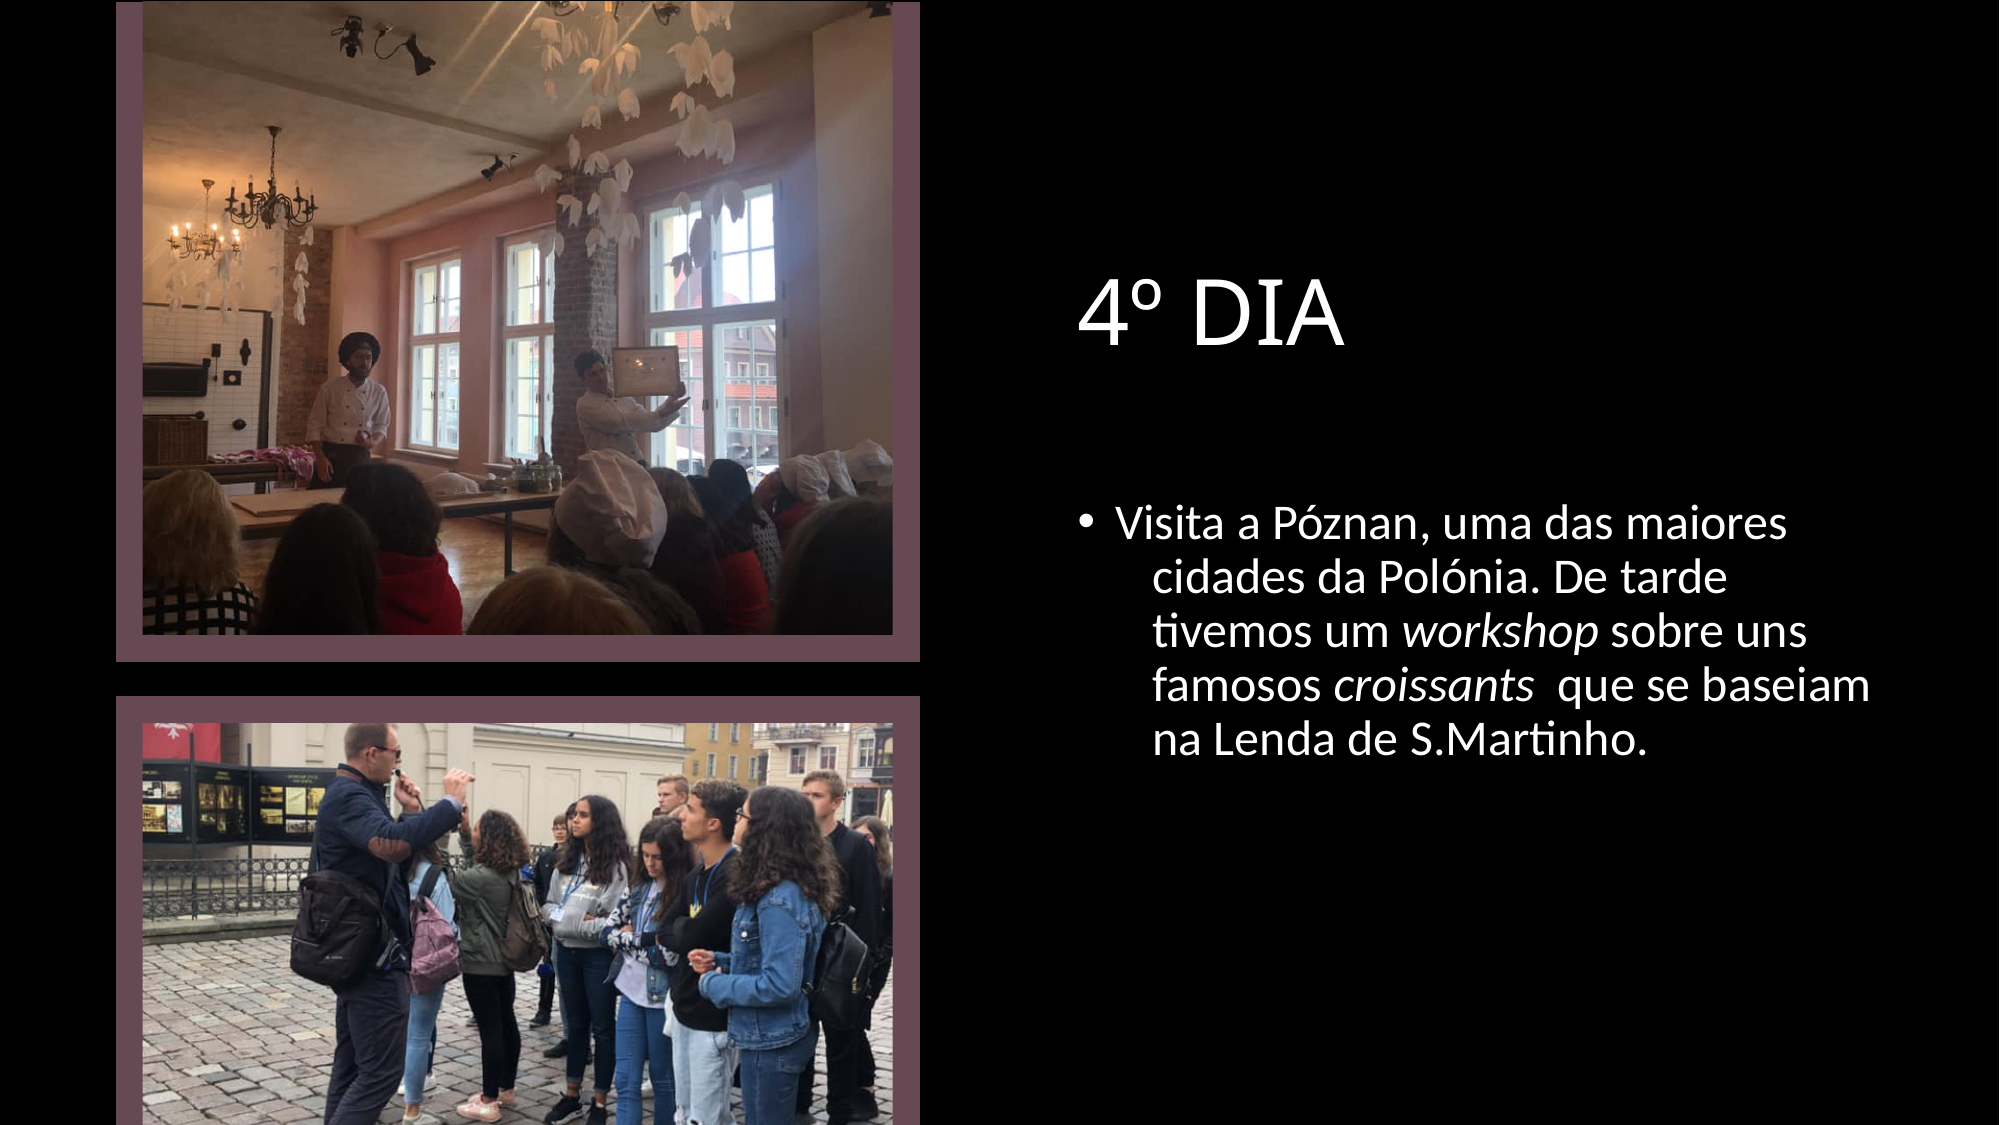

# 4º DIA
Visita a Póznan, uma das maiores cidades da Polónia. De tarde tivemos um workshop sobre uns famosos croissants que se baseiam na Lenda de S.Martinho.